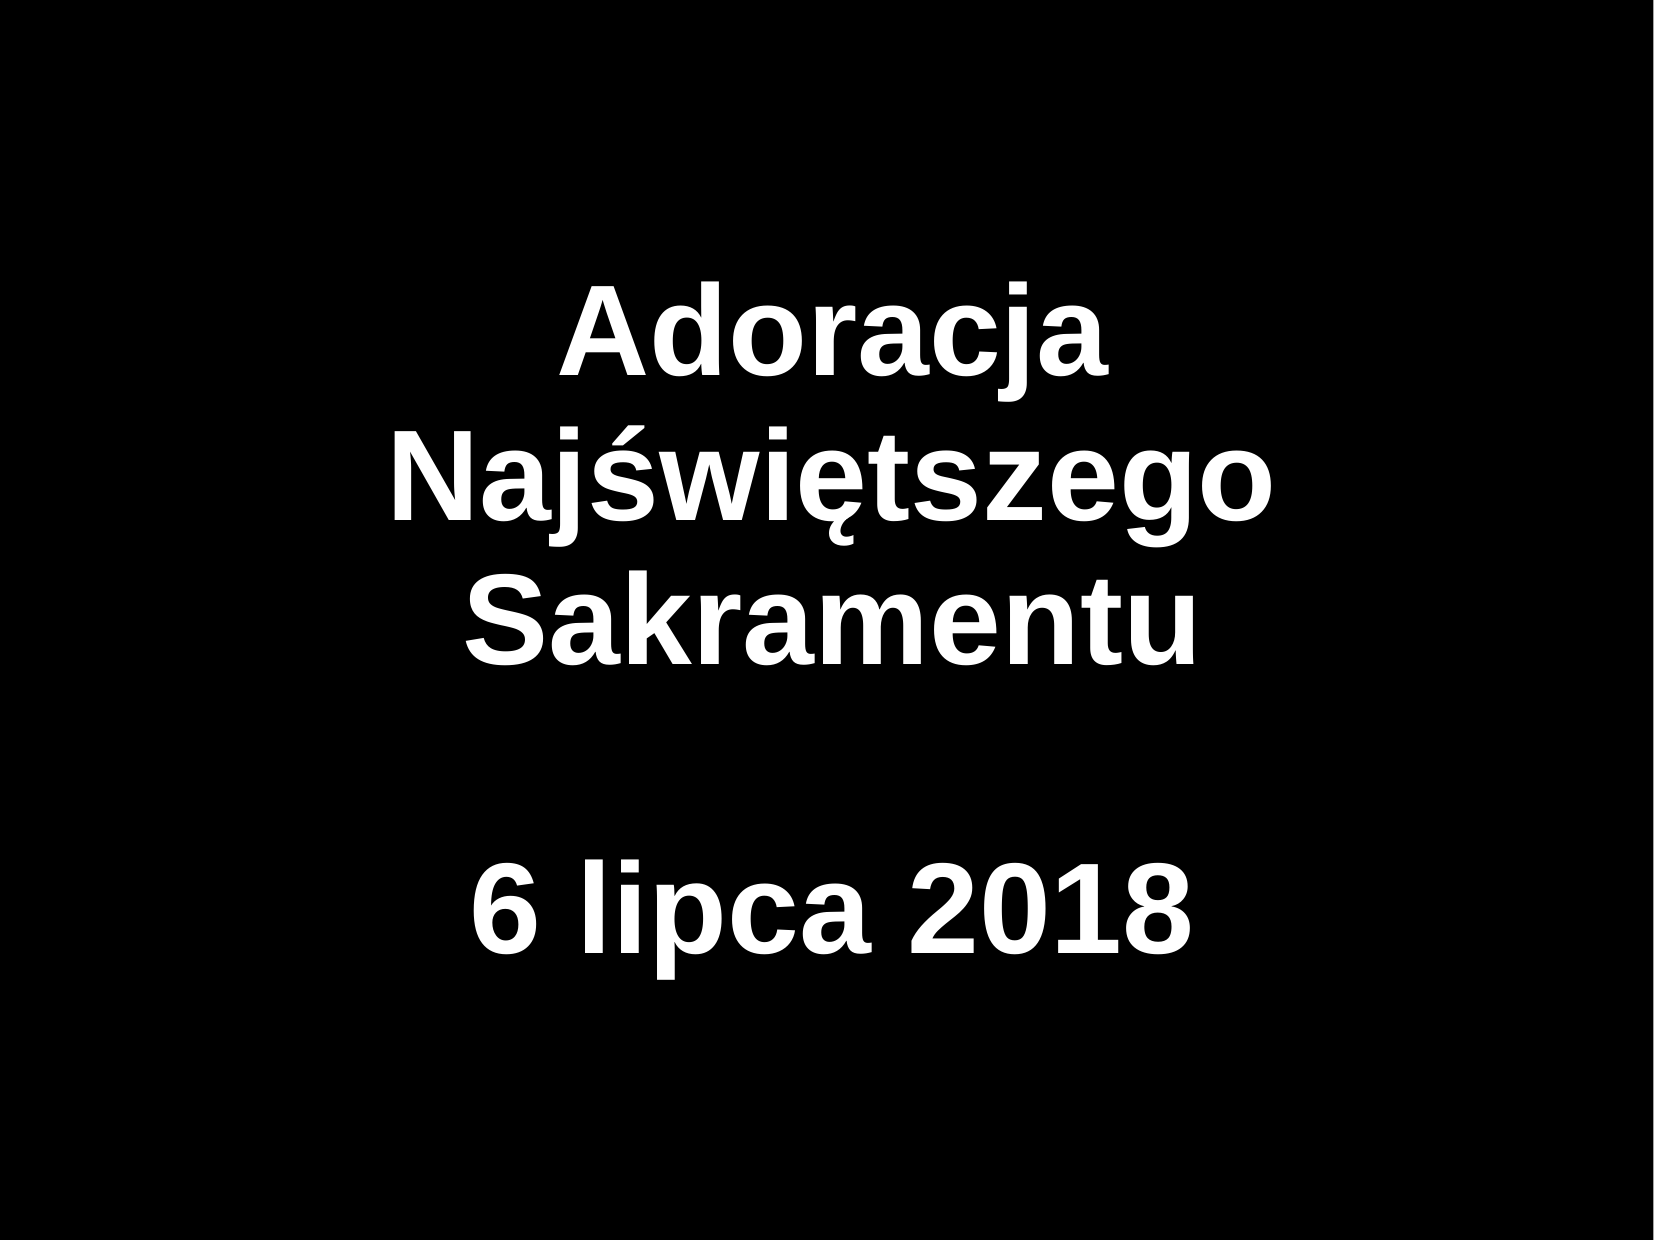

# Adoracja
Najświętszego Sakramentu
6 lipca 2018